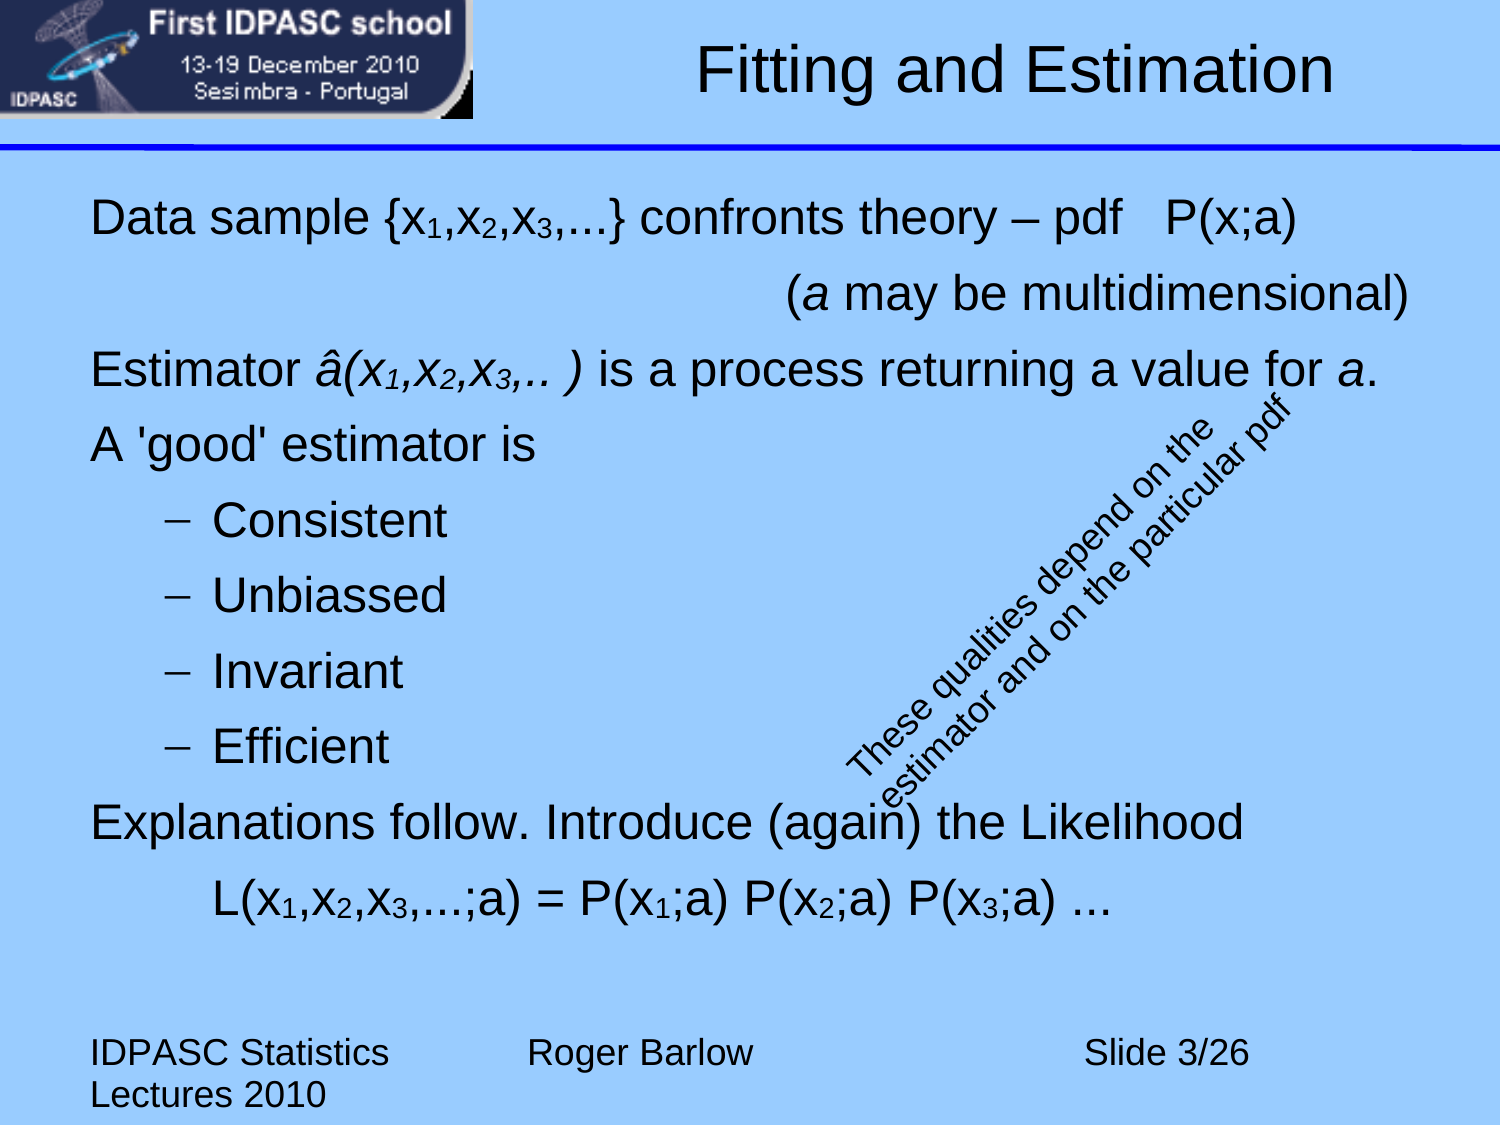

# Fitting and Estimation
Data sample {x1,x2,x3,...} confronts theory – pdf P(x;a)
(a may be multidimensional)
Estimator â(x1,x2,x3,.. ) is a process returning a value for a.
A 'good' estimator is
Consistent
Unbiassed
Invariant
Efficient
Explanations follow. Introduce (again) the Likelihood
L(x1,x2,x3,...;a) = P(x1;a) P(x2;a) P(x3;a) ...
These qualities depend on the estimator and on the particular pdf
3